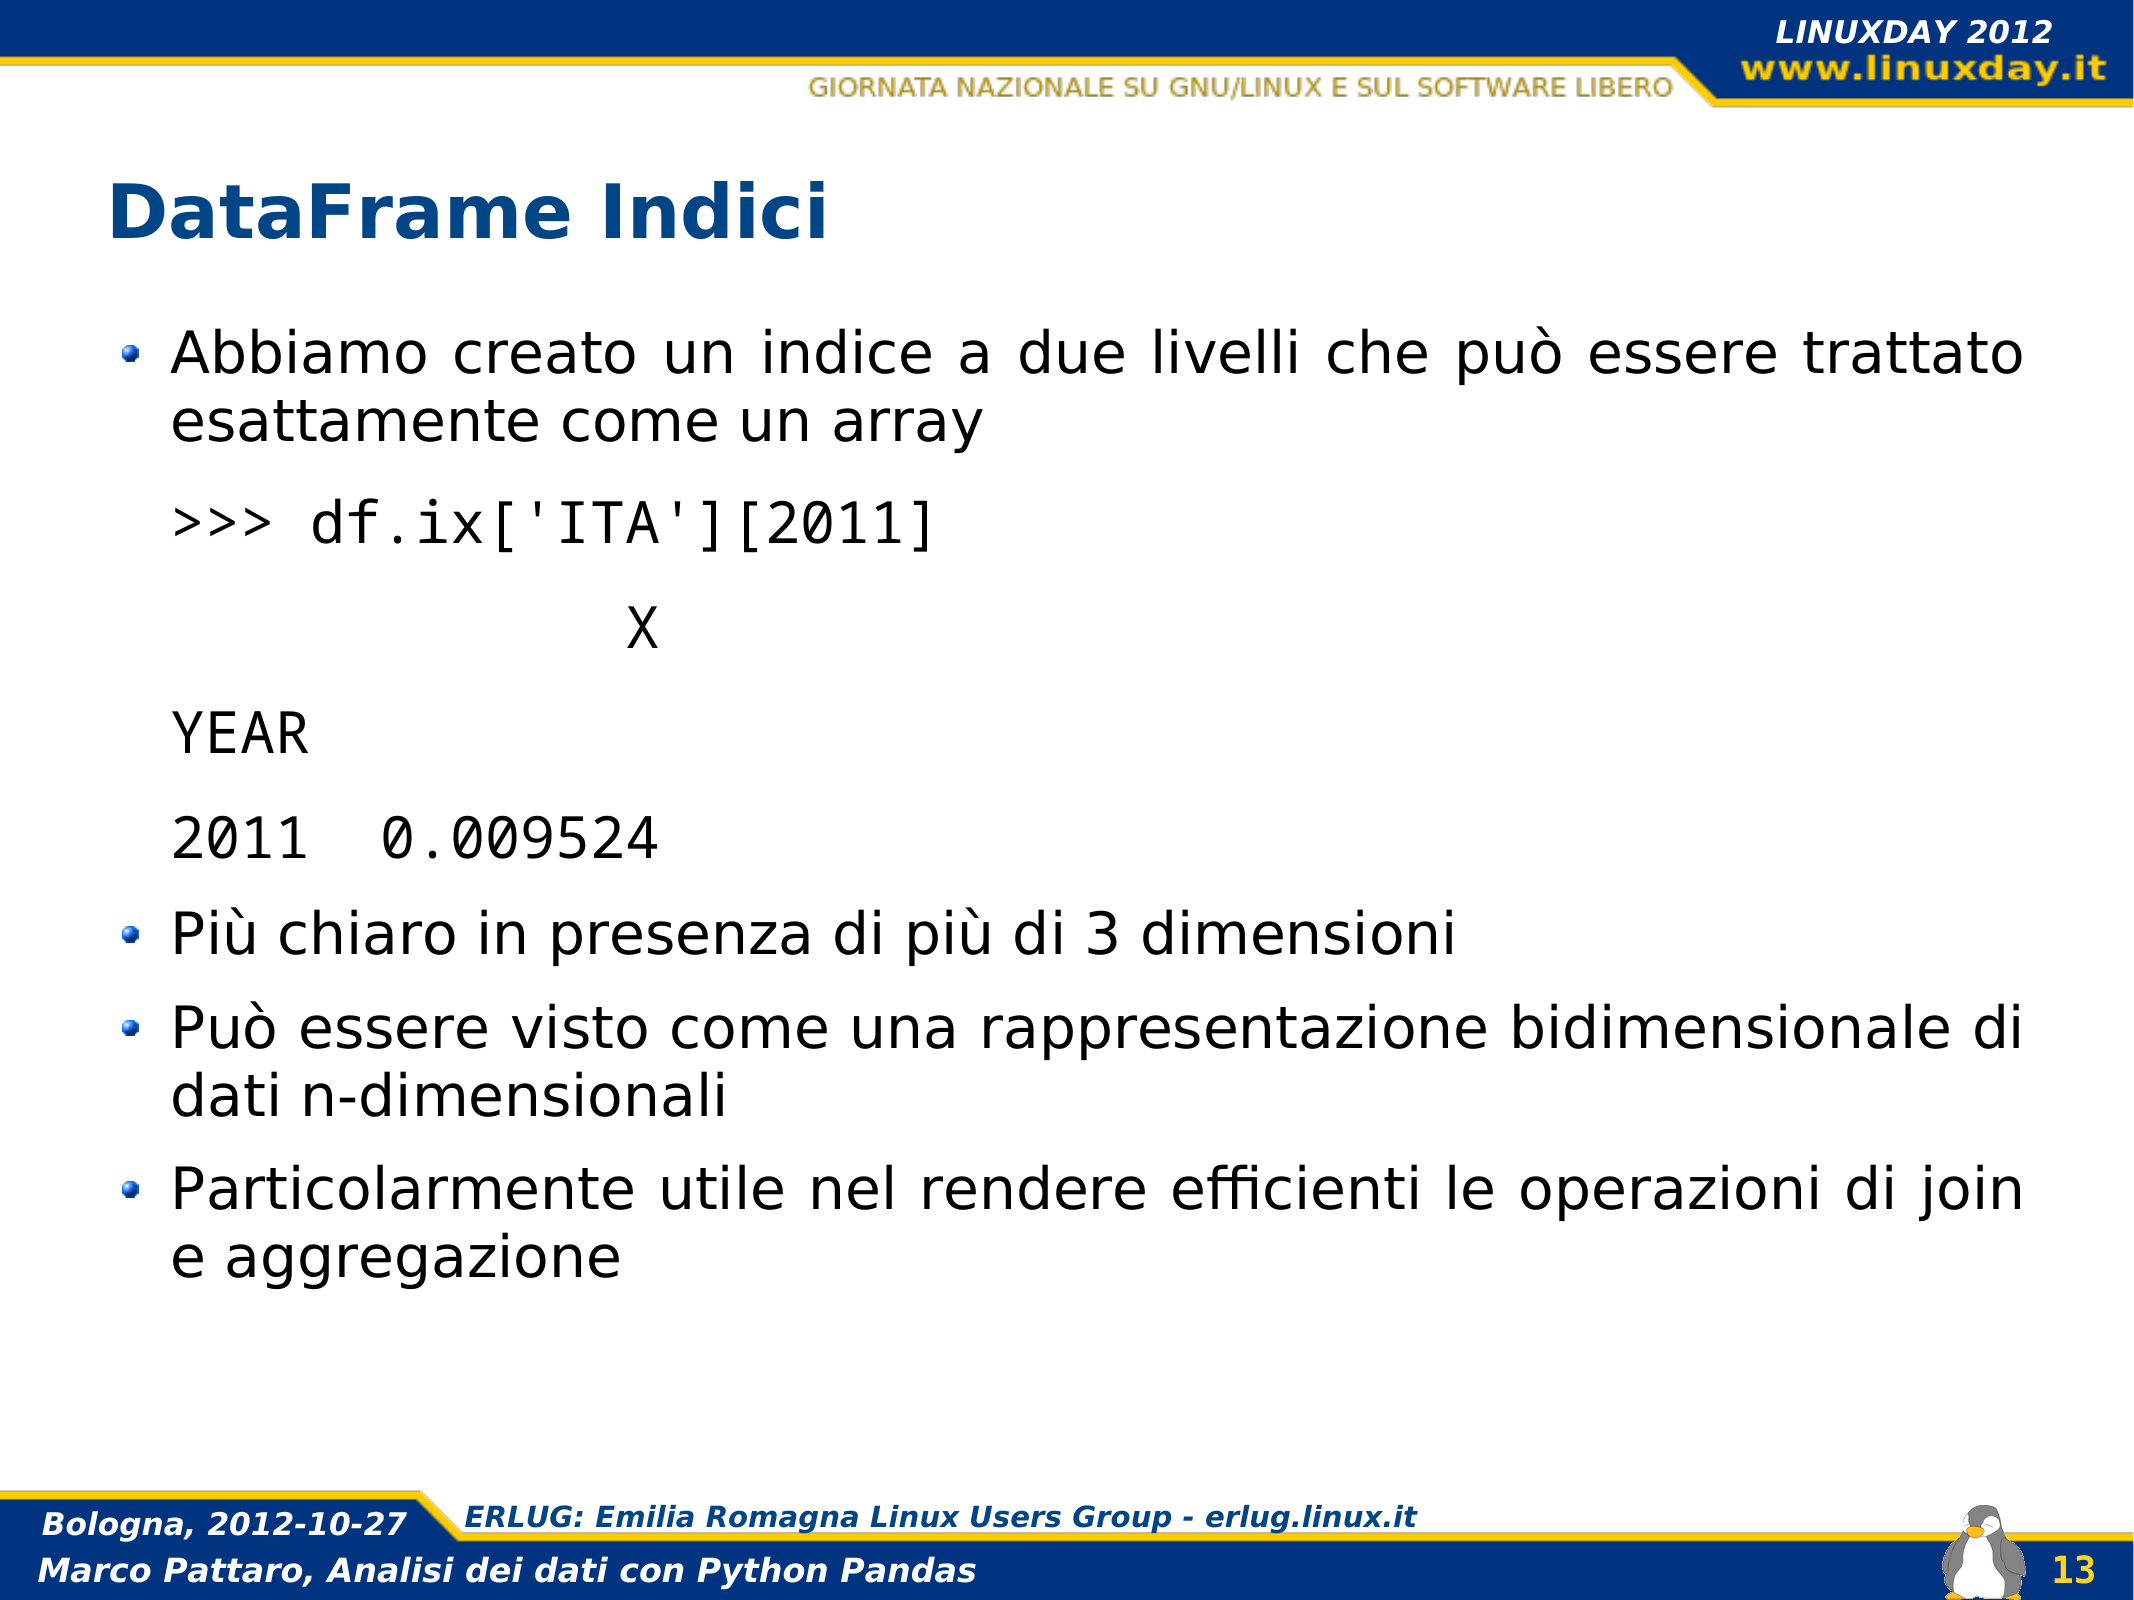

# DataFrame Indici
Abbiamo creato un indice a due livelli che può essere trattato esattamente come un array
>>> df.ix['ITA'][2011]
 X
YEAR
2011 0.009524
Più chiaro in presenza di più di 3 dimensioni
Può essere visto come una rappresentazione bidimensionale di dati n-dimensionali
Particolarmente utile nel rendere efficienti le operazioni di join e aggregazione